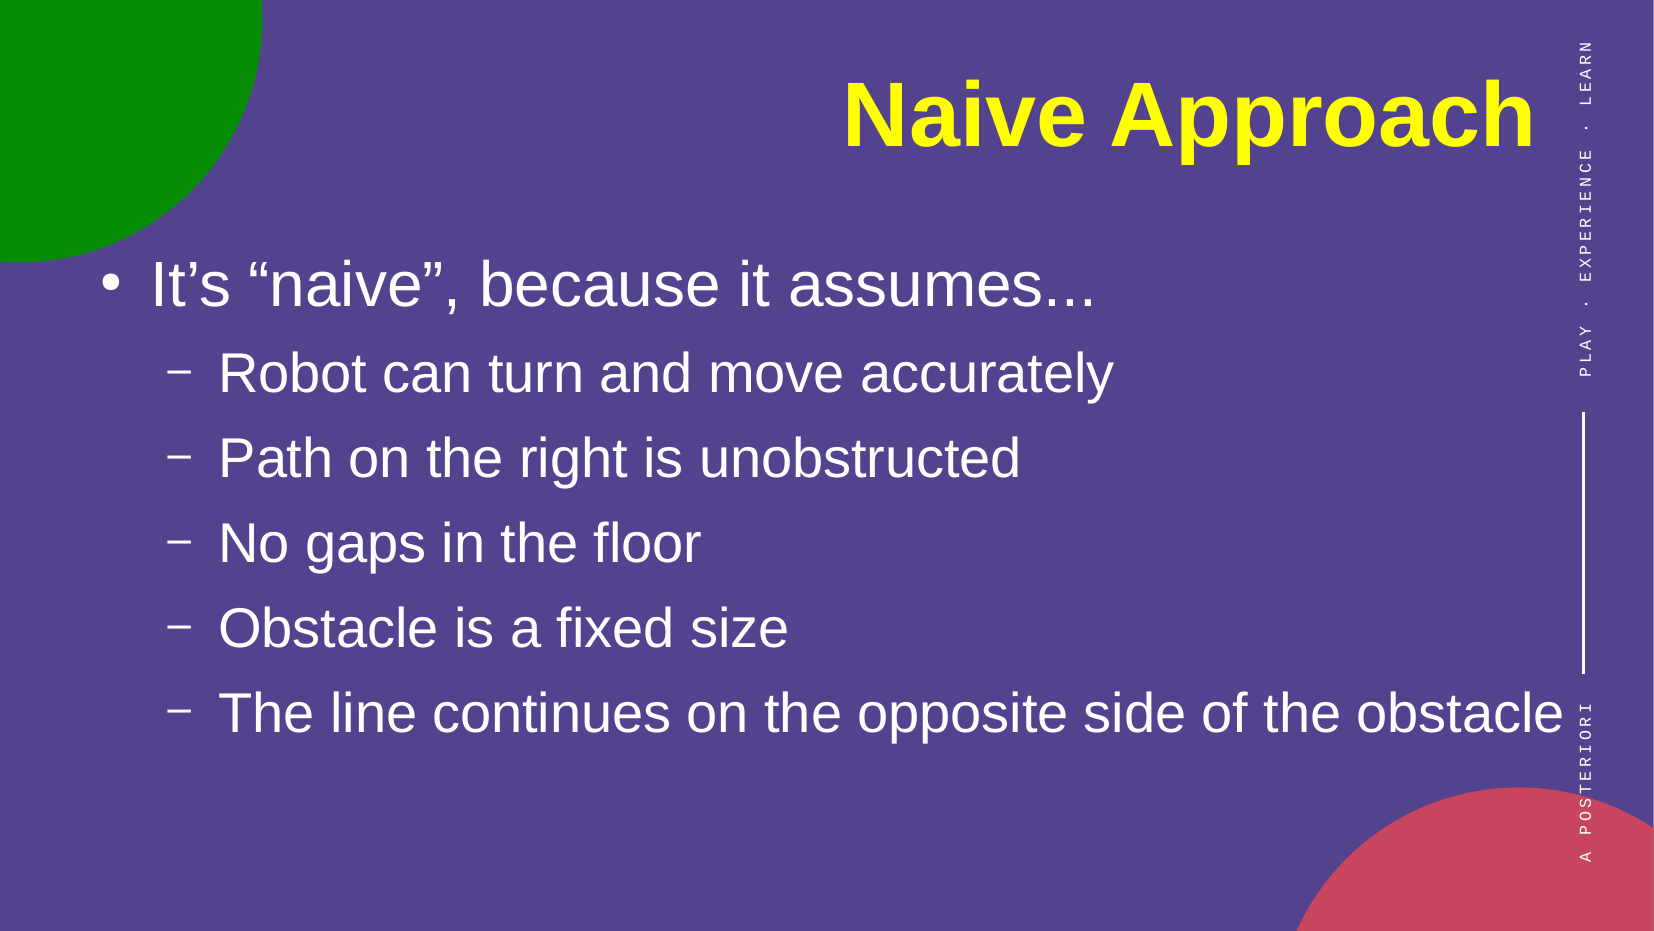

# Naive Approach
It’s “naive”, because it assumes...
Robot can turn and move accurately
Path on the right is unobstructed
No gaps in the floor
Obstacle is a fixed size
The line continues on the opposite side of the obstacle